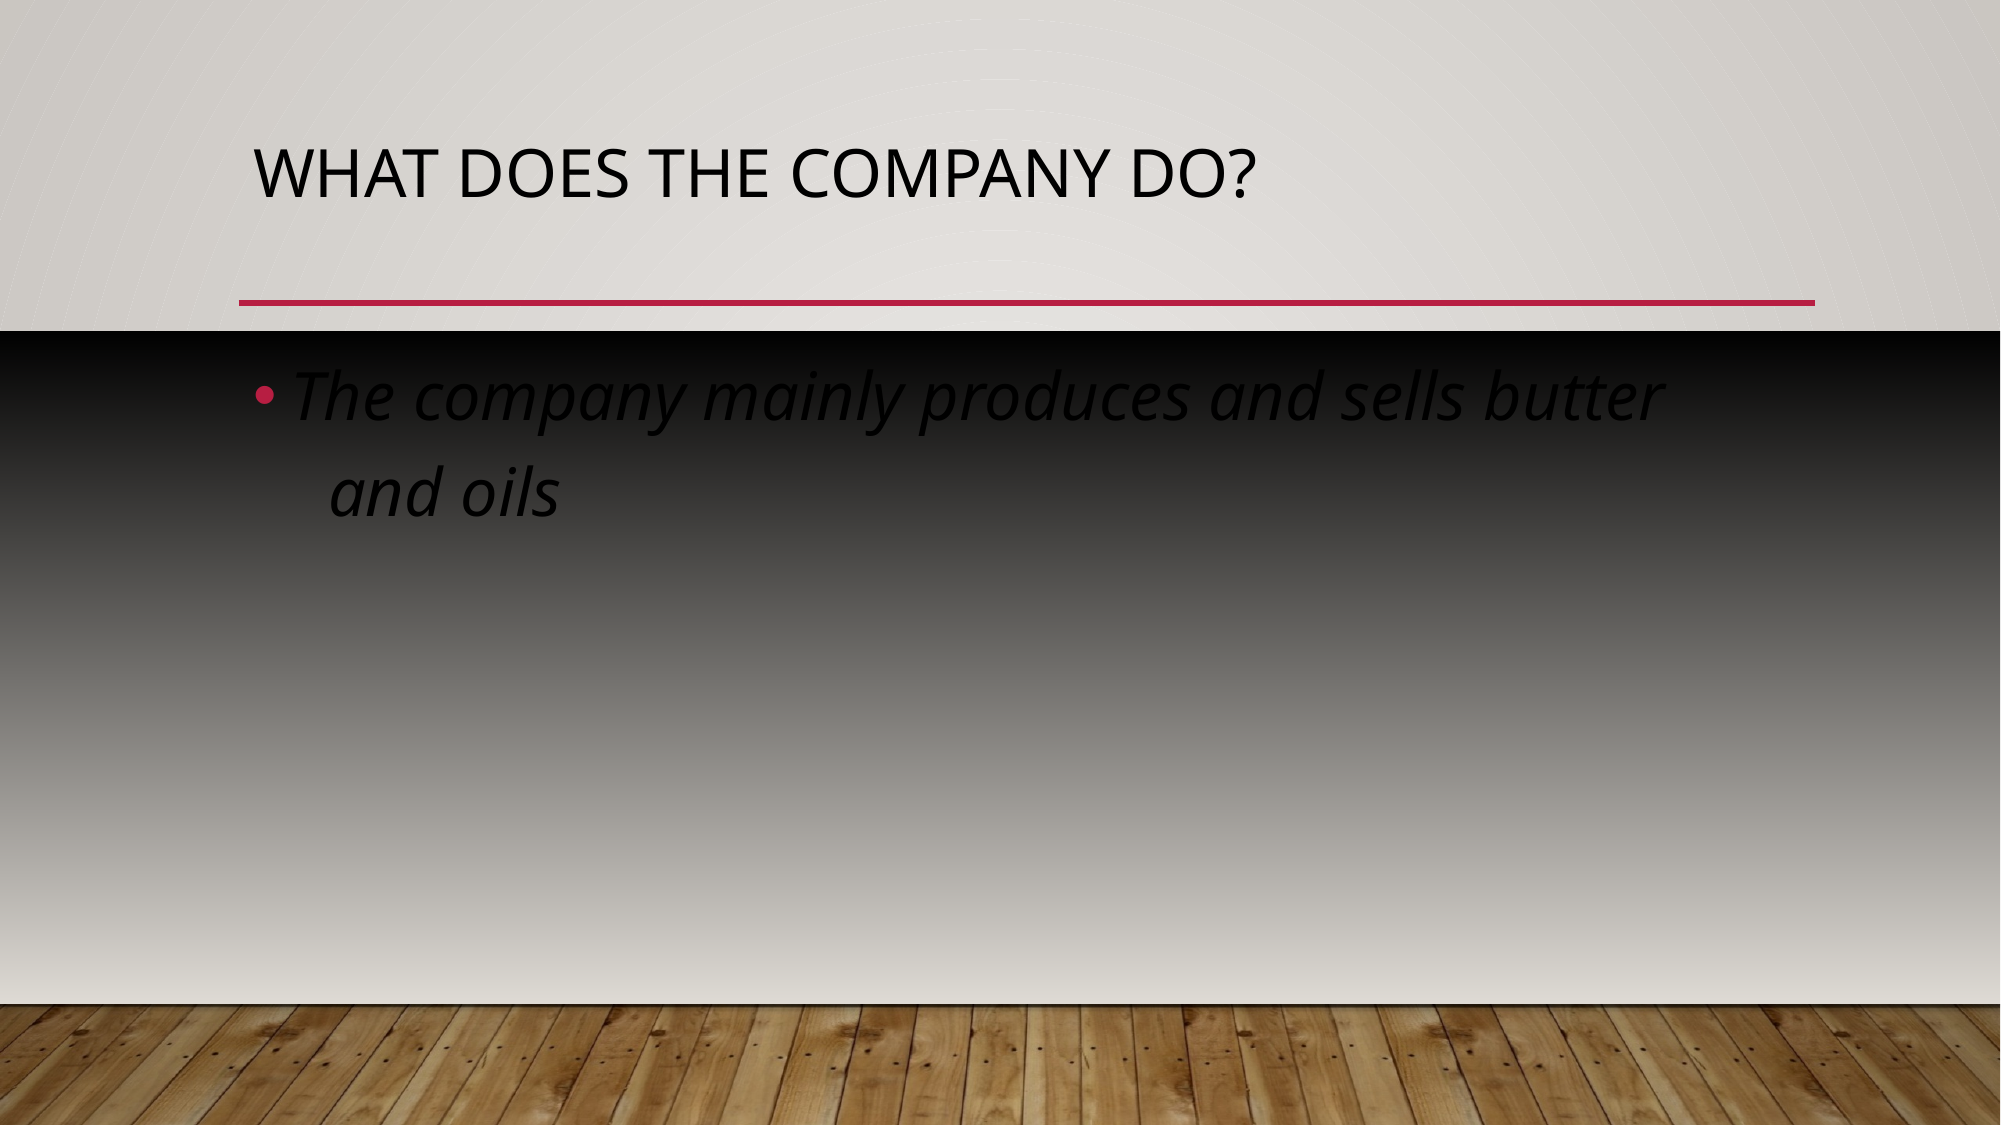

# WHAT DOES THE COMPANY DO?
The company mainly produces and sells butter and oils